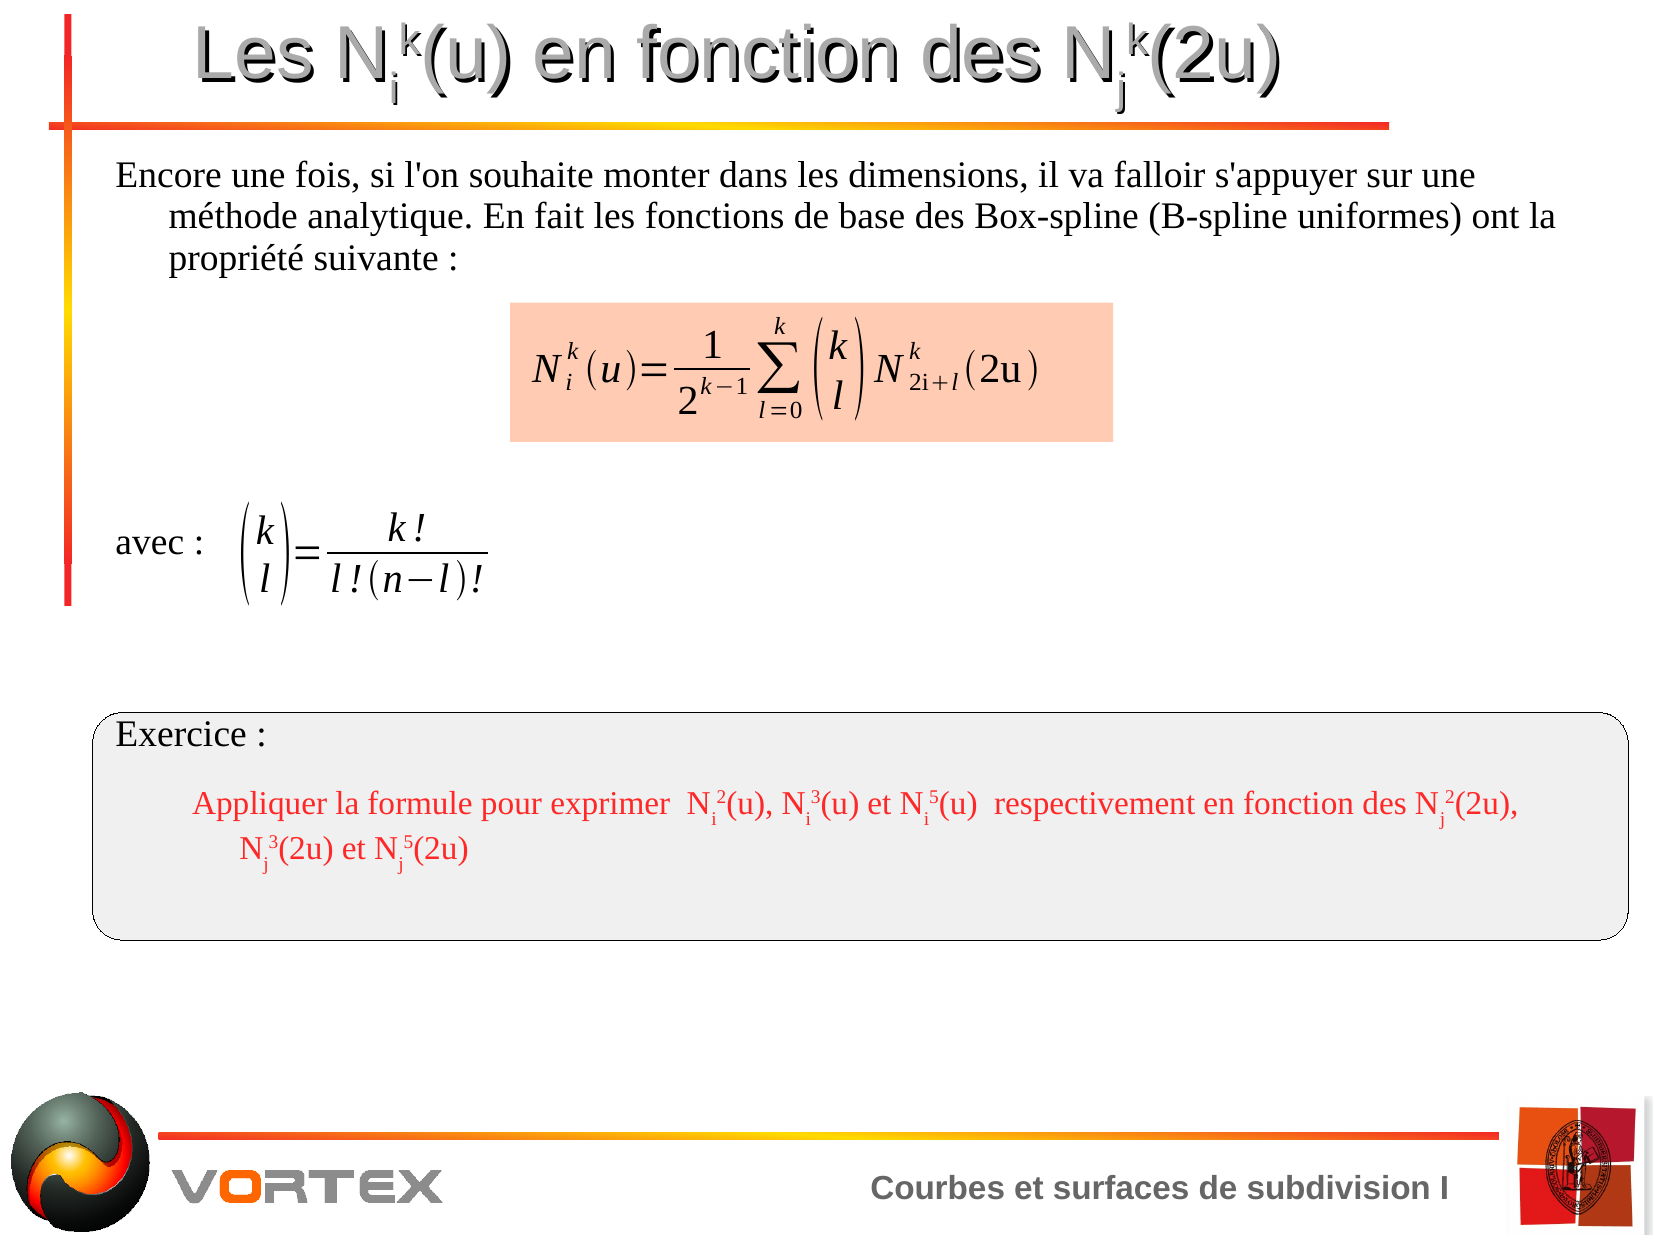

# Les Nik(u) en fonction des Njk(2u)
Encore une fois, si l'on souhaite monter dans les dimensions, il va falloir s'appuyer sur une méthode analytique. En fait les fonctions de base des Box-spline (B-spline uniformes) ont la propriété suivante :
avec :
Exercice :
Appliquer la formule pour exprimer Ni2(u), Ni3(u) et Ni5(u) respectivement en fonction des Nj2(2u), Nj3(2u) et Nj5(2u)